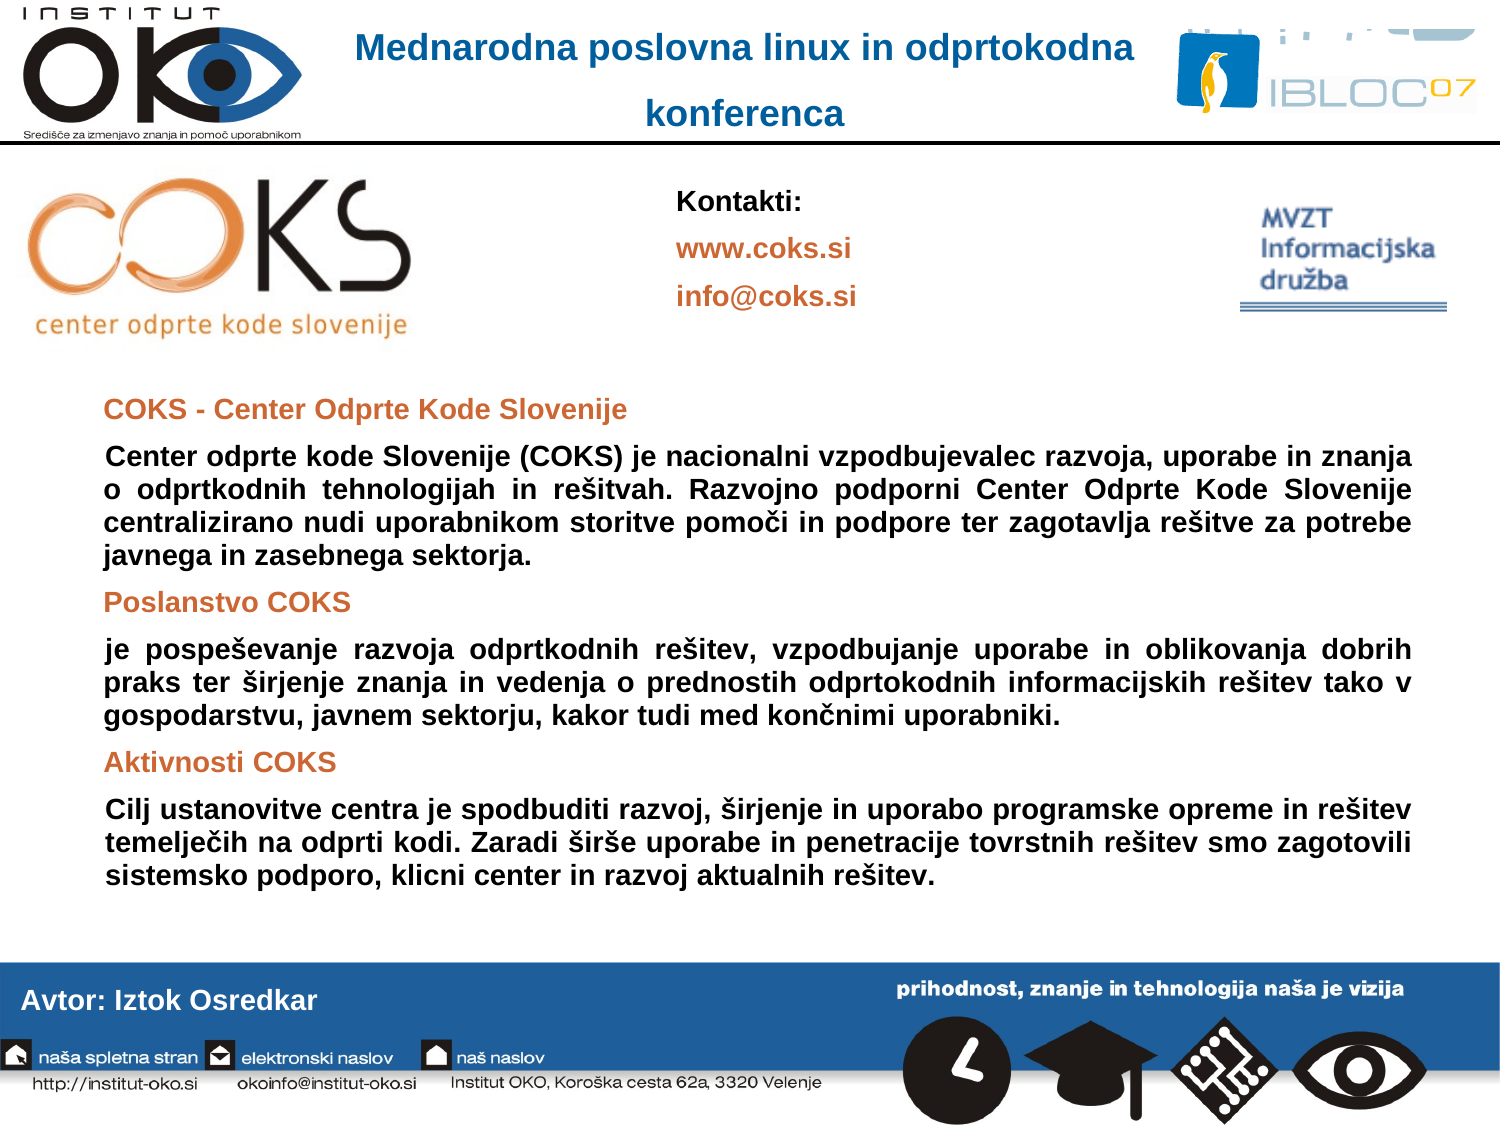

Mednarodna poslovna linux in odprtokodna
konferenca
Kontakti:
www.coks.si
info@coks.si
# COKS - Center Odprte Kode Slovenije
Center odprte kode Slovenije (COKS) je nacionalni vzpodbujevalec razvoja, uporabe in znanja o odprtkodnih tehnologijah in rešitvah. Razvojno podporni Center Odprte Kode Slovenije centralizirano nudi uporabnikom storitve pomoči in podpore ter zagotavlja rešitve za potrebe javnega in zasebnega sektorja.
Poslanstvo COKS
je pospeševanje razvoja odprtkodnih rešitev, vzpodbujanje uporabe in oblikovanja dobrih praks ter širjenje znanja in vedenja o prednostih odprtokodnih informacijskih rešitev tako v gospodarstvu, javnem sektorju, kakor tudi med končnimi uporabniki.
Aktivnosti COKS
Cilj ustanovitve centra je spodbuditi razvoj, širjenje in uporabo programske opreme in rešitev temelječih na odprti kodi. Zaradi širše uporabe in penetracije tovrstnih rešitev smo zagotovili sistemsko podporo, klicni center in razvoj aktualnih rešitev.
Avtor: Iztok Osredkar